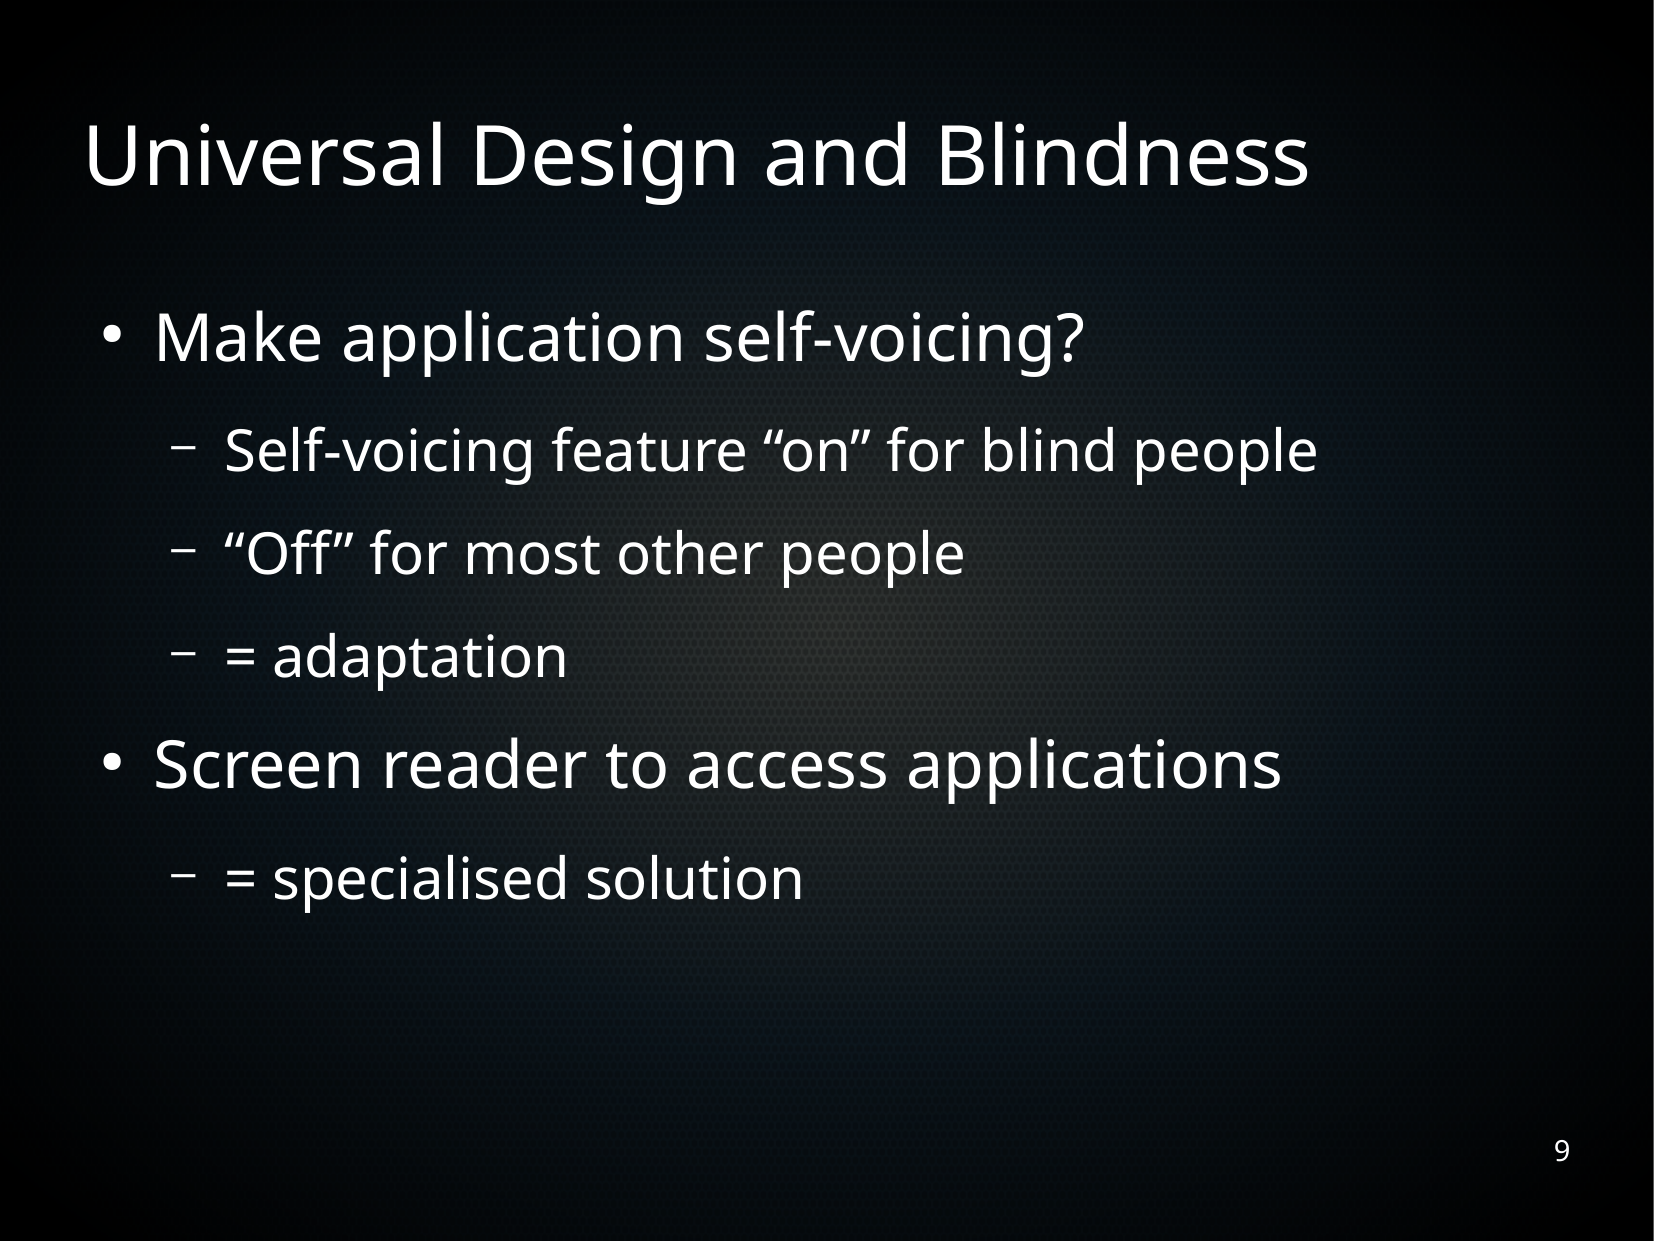

# Universal Design and Blindness
Make application self-voicing?
Self-voicing feature “on” for blind people
“Off” for most other people
= adaptation
Screen reader to access applications
= specialised solution
9